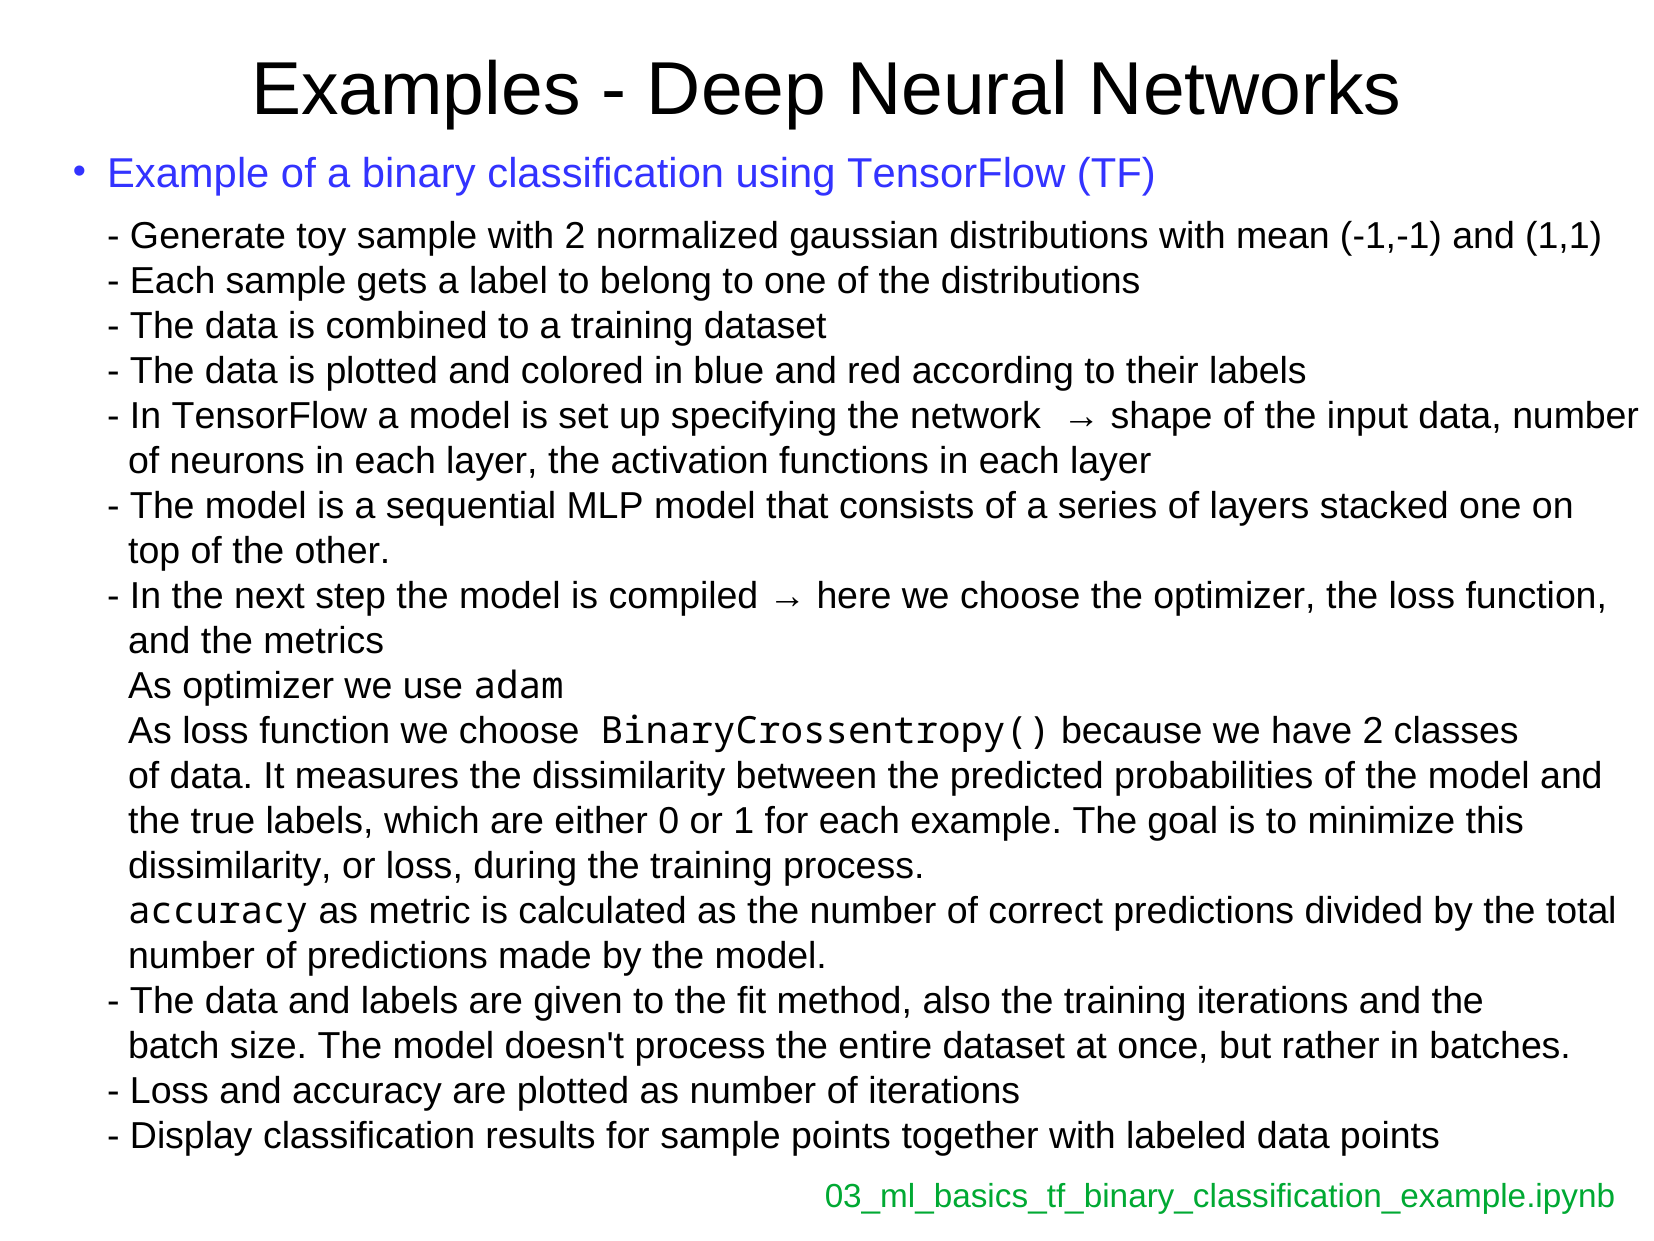

# Examples - Deep Neural Networks
 Example of a binary classification using TensorFlow (TF)
 - Generate toy sample with 2 normalized gaussian distributions with mean (-1,-1) and (1,1)
 - Each sample gets a label to belong to one of the distributions
 - The data is combined to a training dataset
 - The data is plotted and colored in blue and red according to their labels
 - In TensorFlow a model is set up specifying the network → shape of the input data, number
 of neurons in each layer, the activation functions in each layer
 - The model is a sequential MLP model that consists of a series of layers stacked one on
 top of the other.
 - In the next step the model is compiled → here we choose the optimizer, the loss function,
 and the metrics
 As optimizer we use adam
 As loss function we choose BinaryCrossentropy() because we have 2 classes
 of data. It measures the dissimilarity between the predicted probabilities of the model and
 the true labels, which are either 0 or 1 for each example. The goal is to minimize this
 dissimilarity, or loss, during the training process.
 accuracy as metric is calculated as the number of correct predictions divided by the total
 number of predictions made by the model.
 - The data and labels are given to the fit method, also the training iterations and the
 batch size. The model doesn't process the entire dataset at once, but rather in batches.
 - Loss and accuracy are plotted as number of iterations
 - Display classification results for sample points together with labeled data points
03_ml_basics_tf_binary_classification_example.ipynb